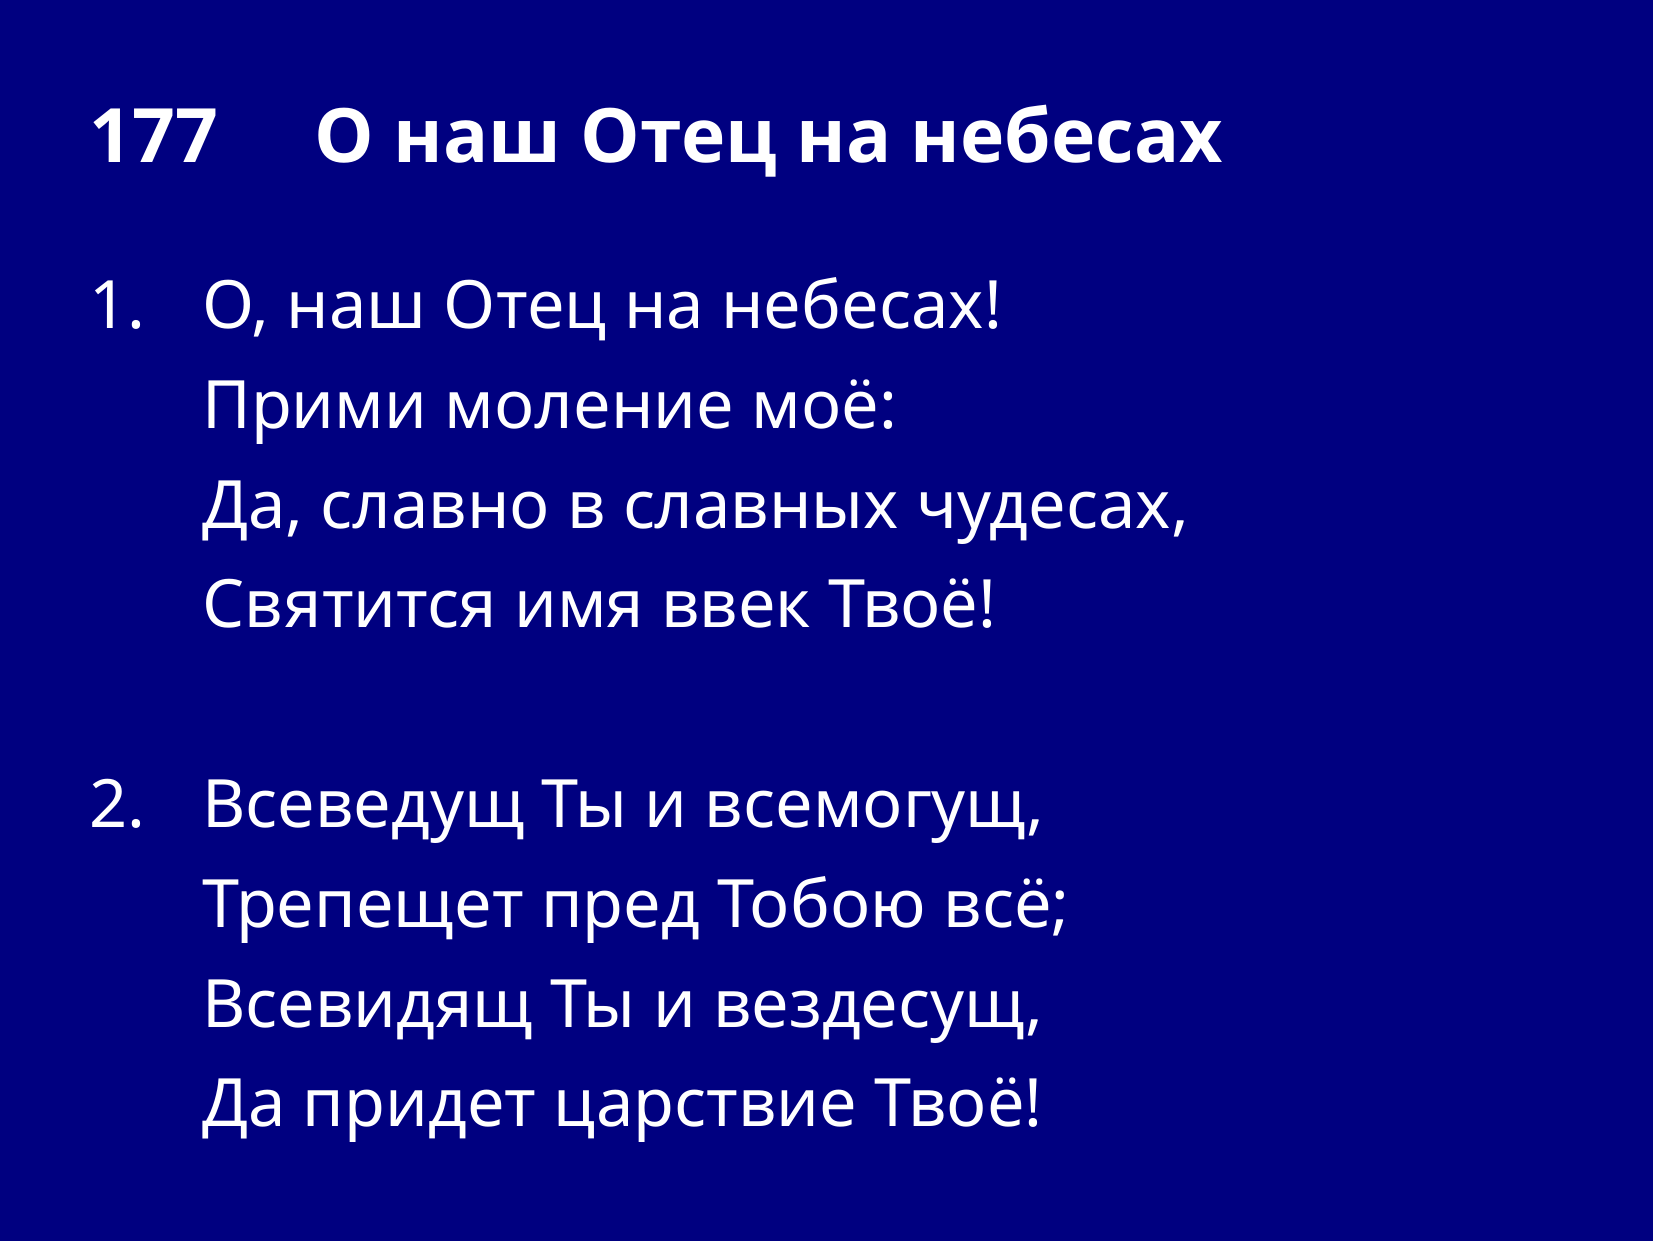

177	О наш Отец на небесах
1.	О, наш Отец на небесах!
	Прими моление моё:
	Да, славно в славных чудесах,
	Святится имя ввек Твоё!
2.	Всеведущ Ты и всемогущ,
	Трепещет пред Тобою всё;
	Всевидящ Ты и вездесущ,
	Да придет царствие Твоё!